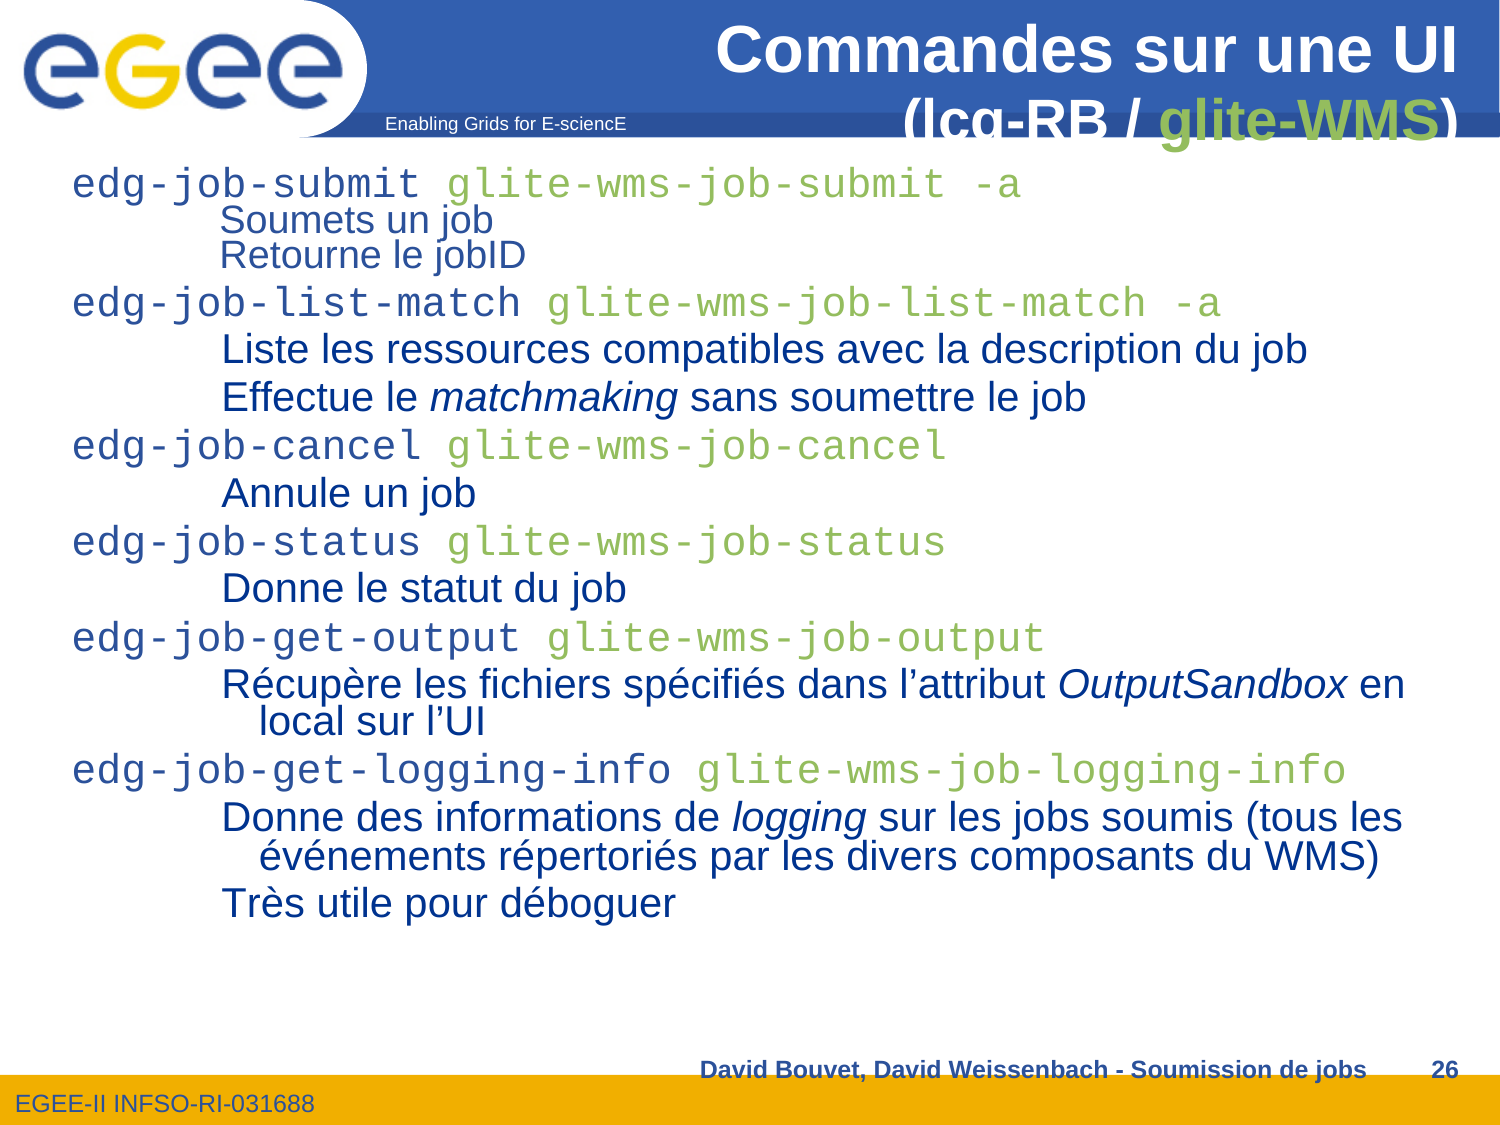

# Commandes sur une UI (lcg-RB / glite-WMS)‏
edg-job-submit glite-wms-job-submit -a
	Soumets un job
	Retourne le jobID
edg-job-list-match glite-wms-job-list-match -a
Liste les ressources compatibles avec la description du job
Effectue le matchmaking sans soumettre le job
edg-job-cancel glite-wms-job-cancel
Annule un job
edg-job-status glite-wms-job-status
Donne le statut du job
edg-job-get-output glite-wms-job-output
Récupère les fichiers spécifiés dans l’attribut OutputSandbox en local sur l’UI
edg-job-get-logging-info glite-wms-job-logging-info
Donne des informations de logging sur les jobs soumis (tous les événements répertoriés par les divers composants du WMS)‏
Très utile pour déboguer
David Bouvet, David Weissenbach - Soumission de jobs
26